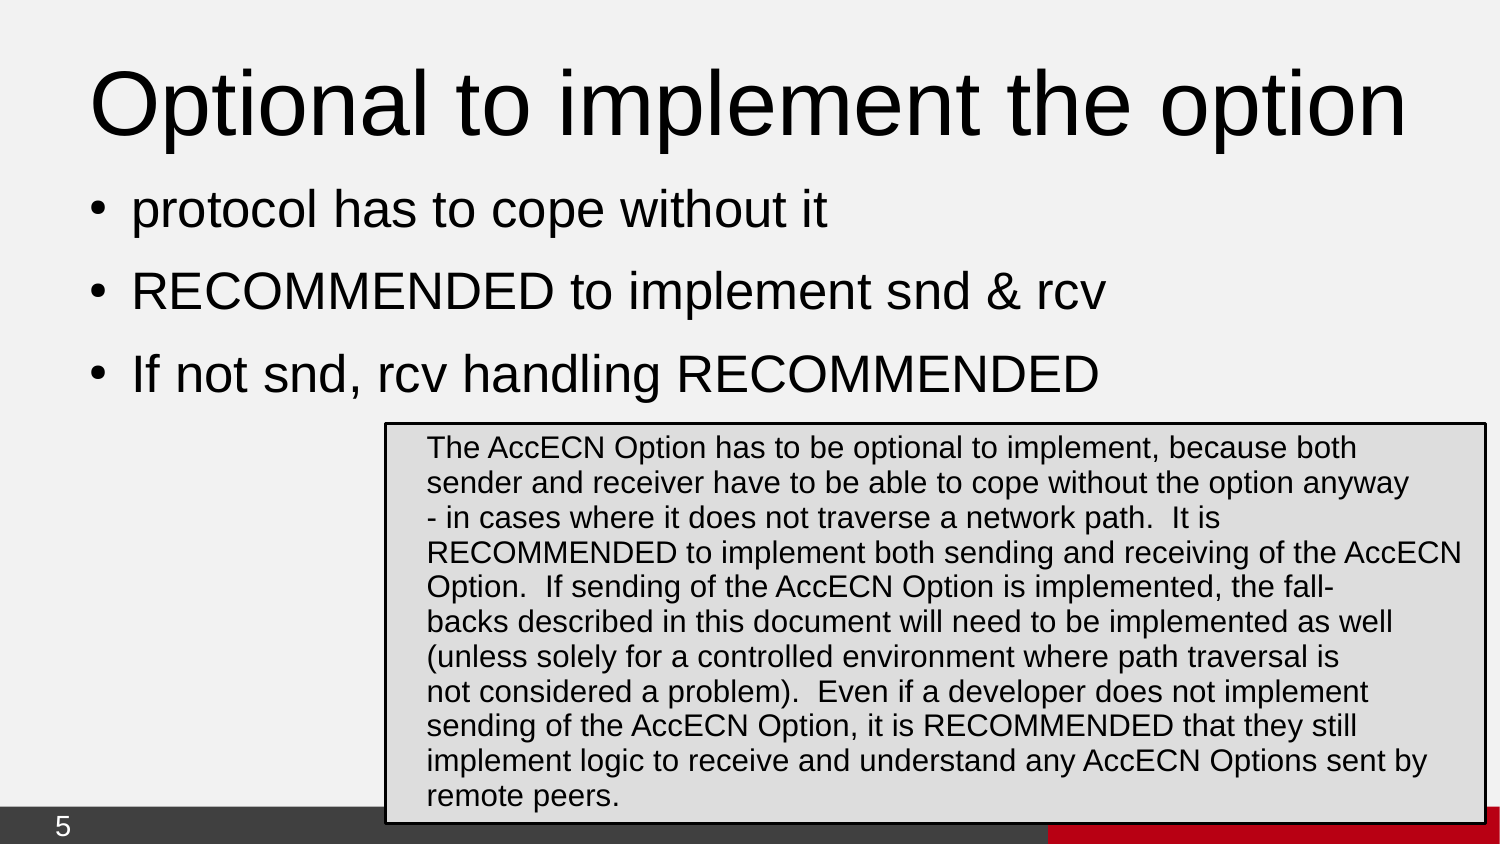

# Optional to implement the option
protocol has to cope without it
RECOMMENDED to implement snd & rcv
If not snd, rcv handling RECOMMENDED
 The AccECN Option has to be optional to implement, because both
 sender and receiver have to be able to cope without the option anyway
 - in cases where it does not traverse a network path. It is
 RECOMMENDED to implement both sending and receiving of the AccECN
 Option. If sending of the AccECN Option is implemented, the fall-
 backs described in this document will need to be implemented as well
 (unless solely for a controlled environment where path traversal is
 not considered a problem). Even if a developer does not implement
 sending of the AccECN Option, it is RECOMMENDED that they still
 implement logic to receive and understand any AccECN Options sent by
 remote peers.
5